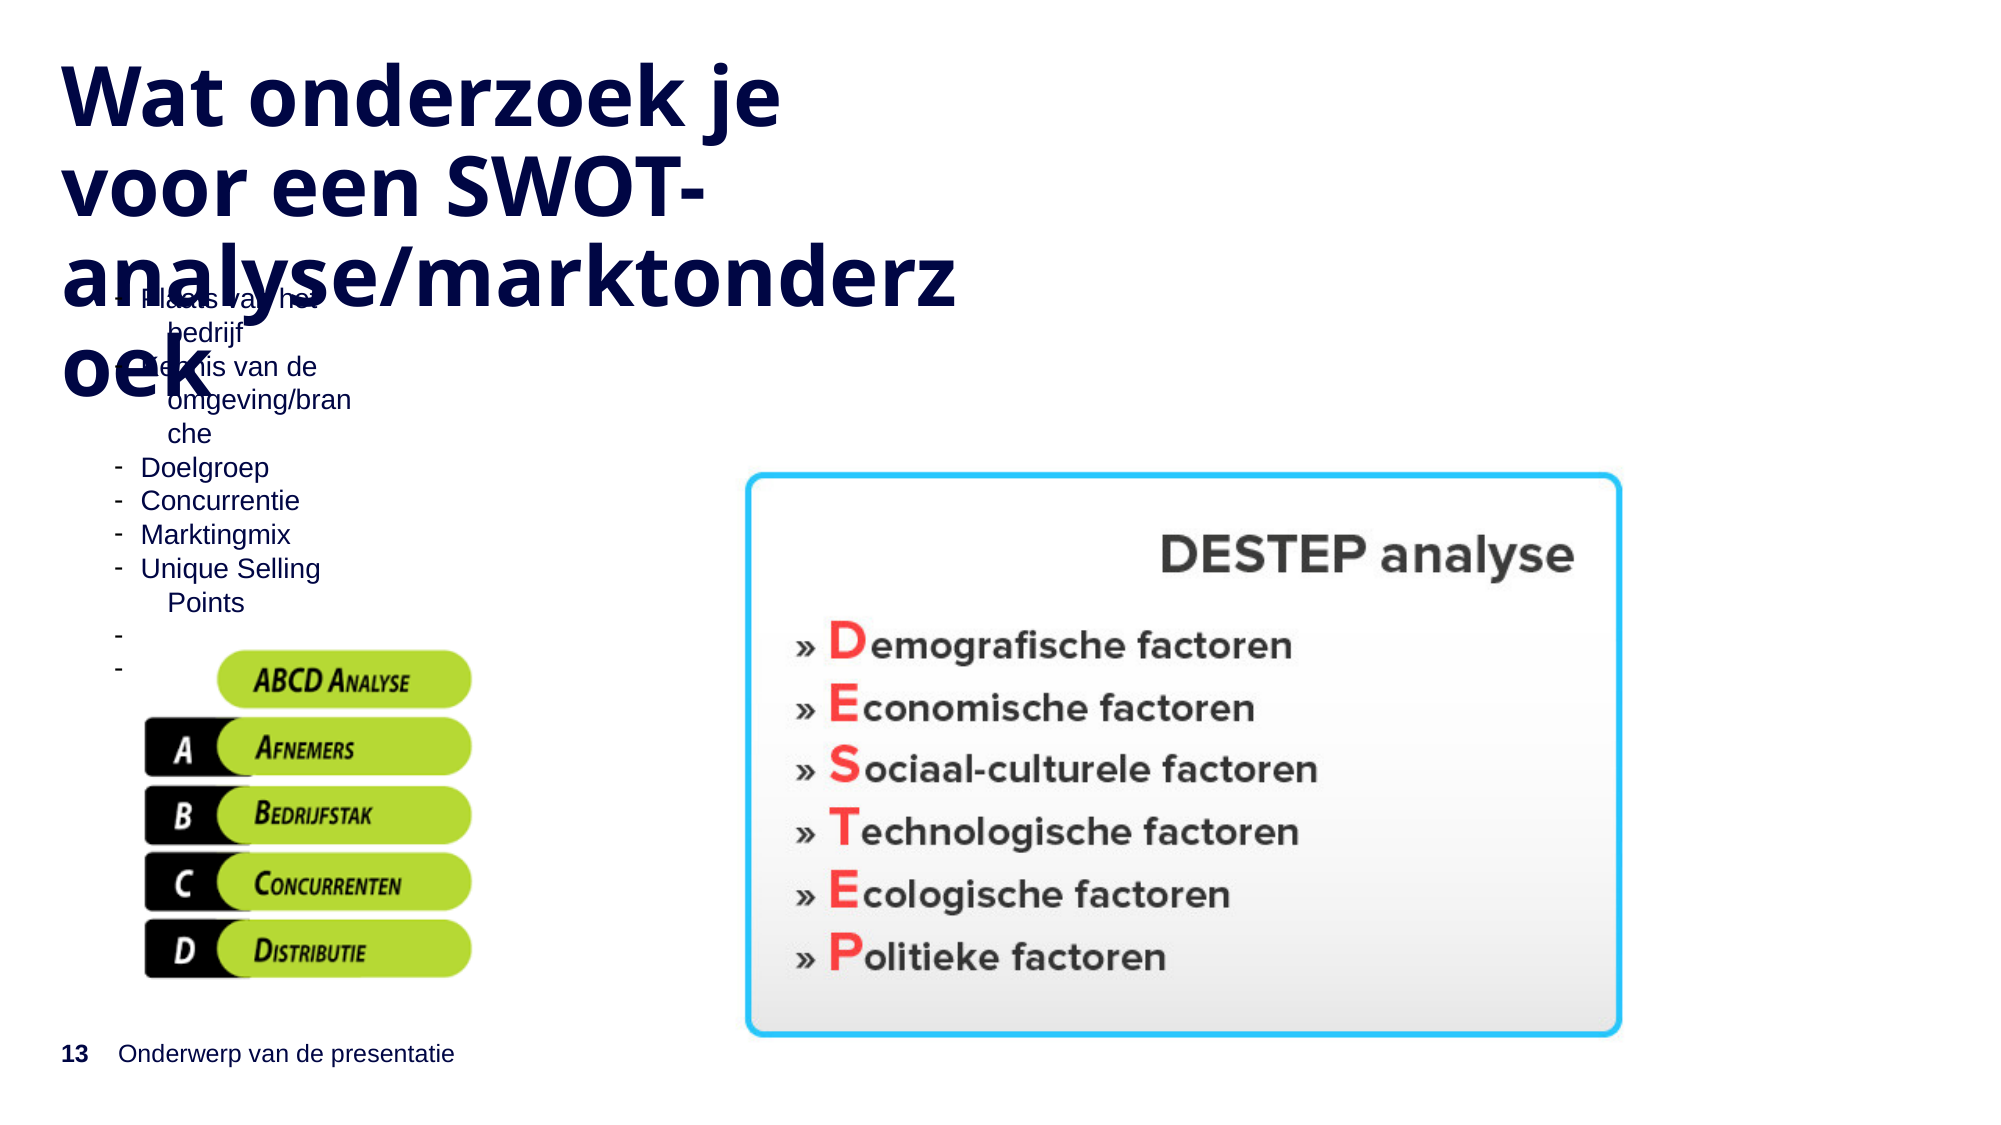

# Wat onderzoek je voor een SWOT-analyse/marktonderzoek
Plaats van het bedrijf
Kennis van de omgeving/branche
Doelgroep
Concurrentie
Marktingmix
Unique Selling Points
Onderwerp van de presentatie